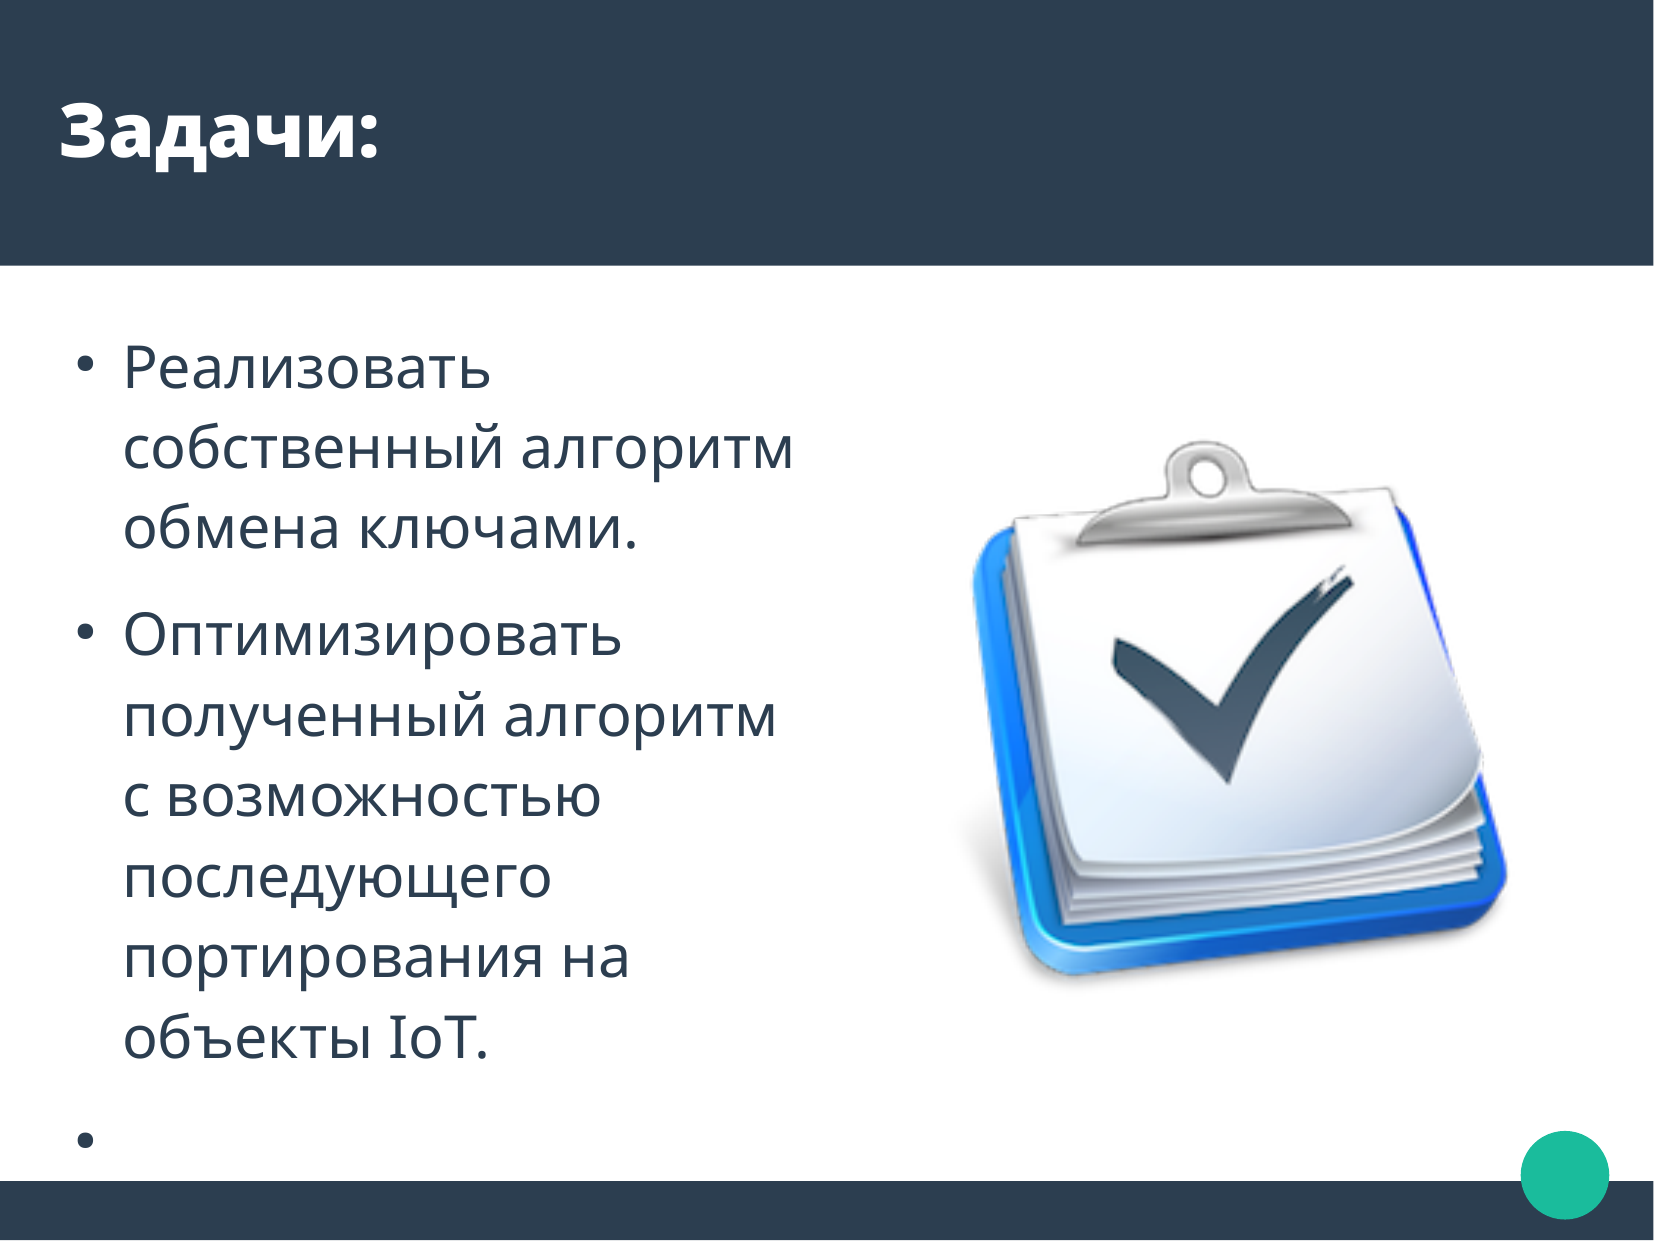

# Задачи:
Реализовать собственный алгоритм обмена ключами.
Оптимизировать полученный алгоритм с возможностью последующего портирования на объекты IoT.